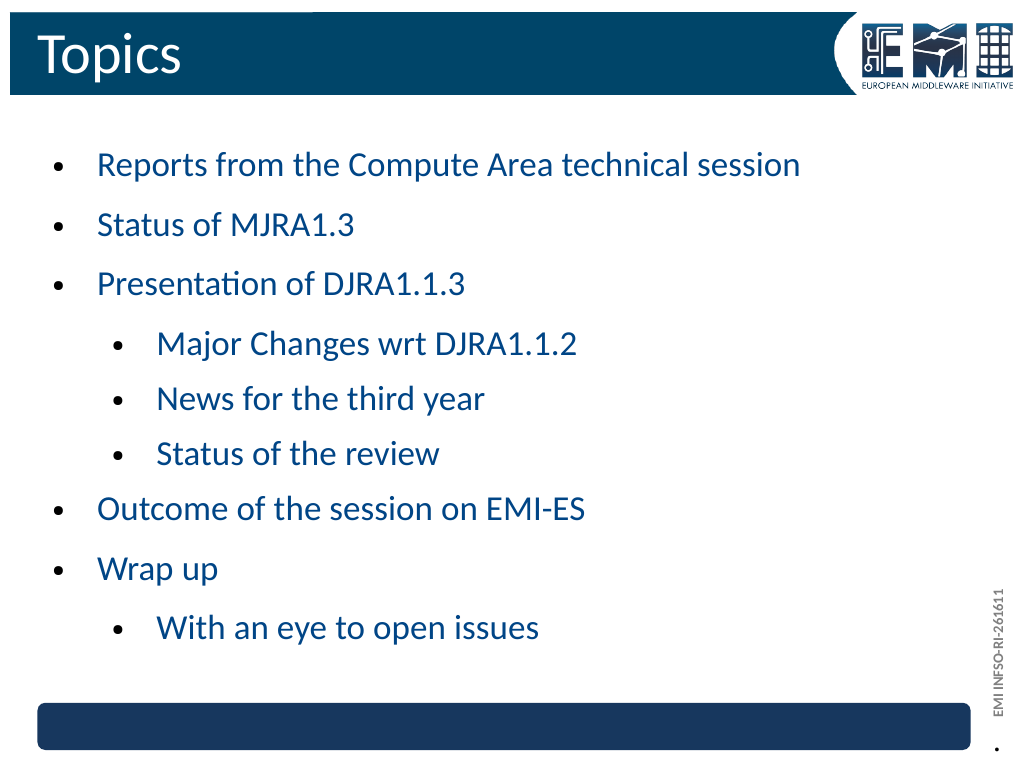

# Topics
Reports from the Compute Area technical session
Status of MJRA1.3
Presentation of DJRA1.1.3
Major Changes wrt DJRA1.1.2
News for the third year
Status of the review
Outcome of the session on EMI-ES
Wrap up
With an eye to open issues